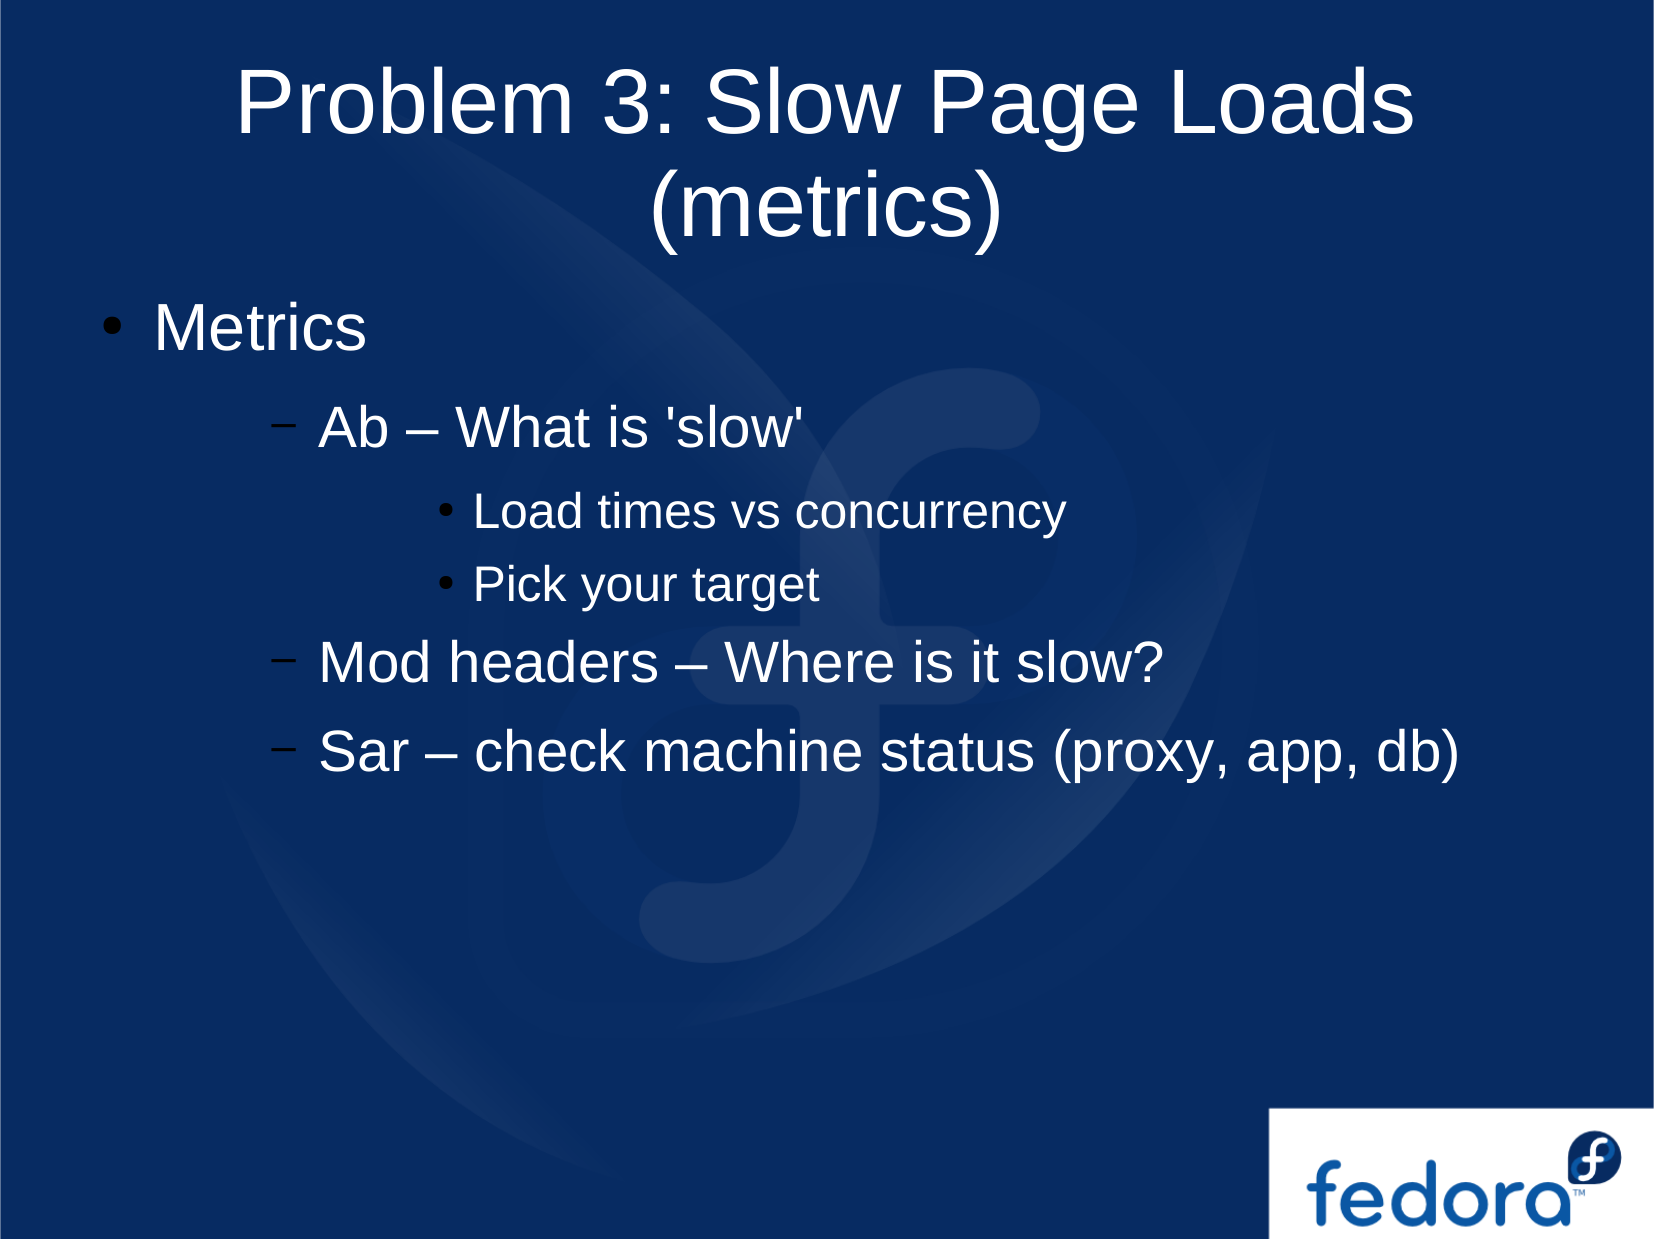

# Problem 3: Slow Page Loads (metrics)
Metrics
Ab – What is 'slow'
Load times vs concurrency
Pick your target
Mod headers – Where is it slow?
Sar – check machine status (proxy, app, db)